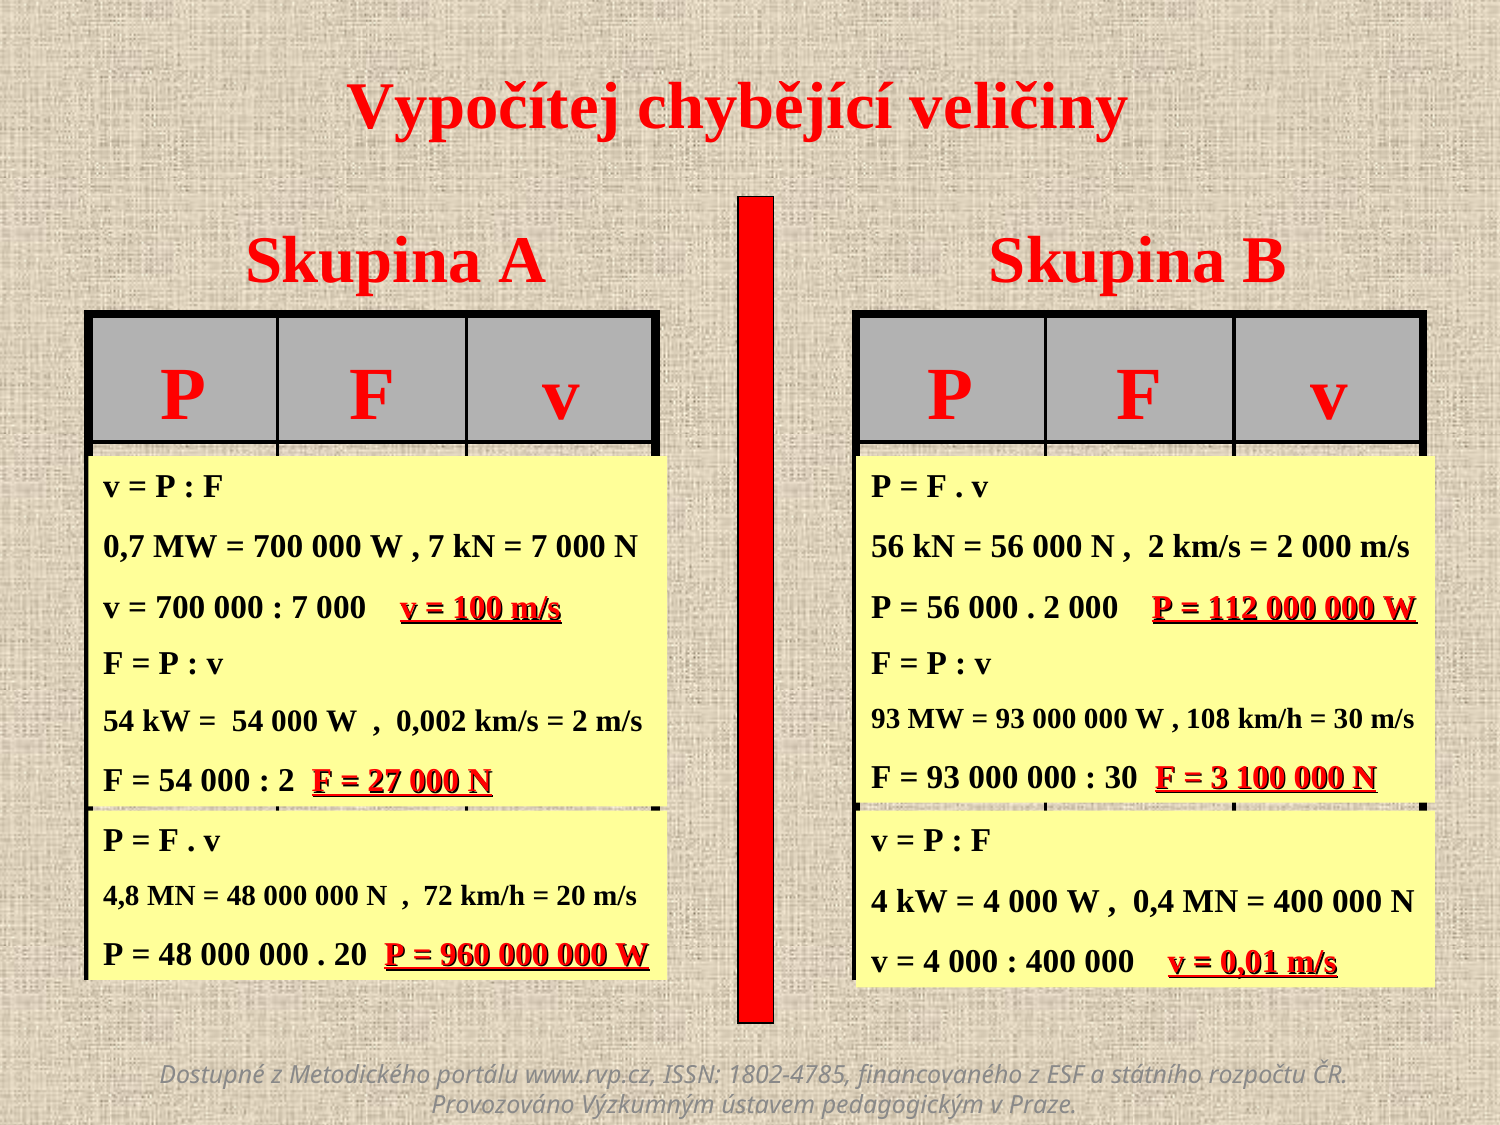

Vypočítej chybějící veličiny
Skupina A
Skupina B
| P | F | v |
| --- | --- | --- |
| 0,7 MW | 7 kN | ? |
| 54 kW | ? | 0,002 km/s |
| ? | 4,8 MN | 72 km/h |
| P | F | v |
| --- | --- | --- |
| ? | 56 kN | 2 km/s |
| 93 MW | ? | 108 km/h |
| 4 kW | 0,4 MN | ? |
v = P : F
0,7 MW = 700 000 W , 7 kN = 7 000 N
v = 700 000 : 7 000 v = 100 m/s
P = F . v
56 kN = 56 000 N , 2 km/s = 2 000 m/s
P = 56 000 . 2 000 P = 112 000 000 W
F = P : v
54 kW = 54 000 W , 0,002 km/s = 2 m/s
F = 54 000 : 2 F = 27 000 N
F = P : v
93 MW = 93 000 000 W , 108 km/h = 30 m/s
F = 93 000 000 : 30 F = 3 100 000 N
P = F . v
4,8 MN = 48 000 000 N , 72 km/h = 20 m/s
P = 48 000 000 . 20 P = 960 000 000 W
v = P : F
4 kW = 4 000 W , 0,4 MN = 400 000 N
v = 4 000 : 400 000 v = 0,01 m/s